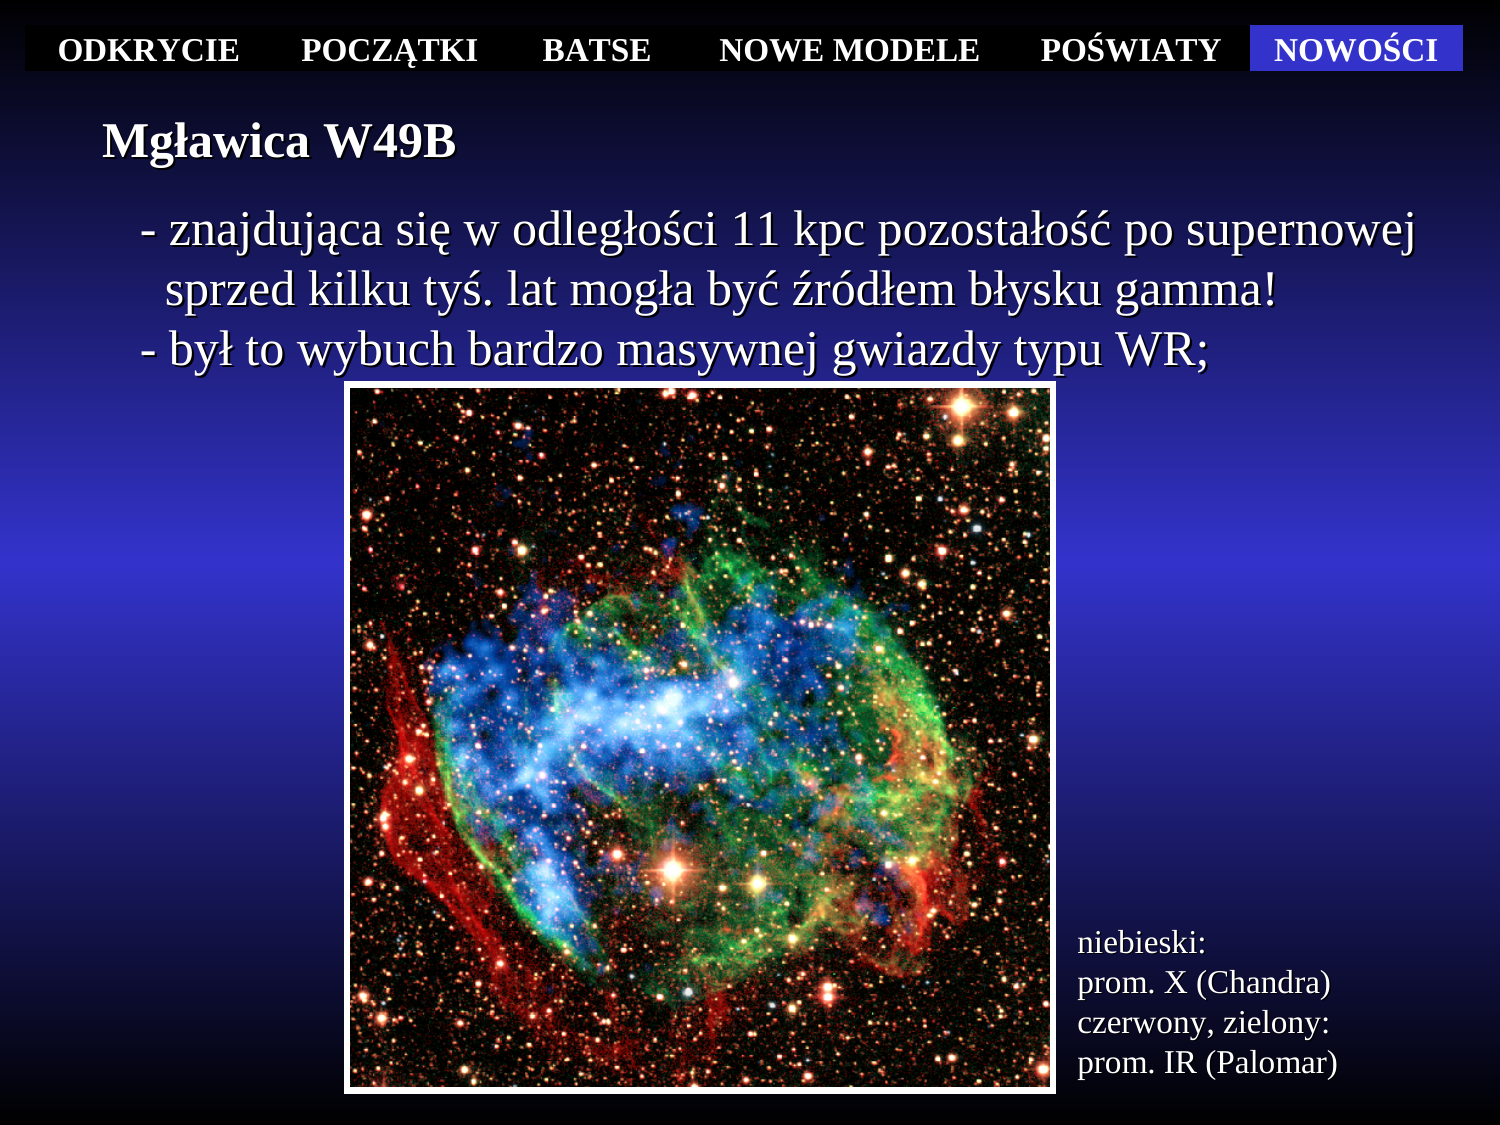

| ODKRYCIE | POCZĄTKI | BATSE | NOWE MODELE | POŚWIATY | NOWOŚCI |
| --- | --- | --- | --- | --- | --- |
Mgławica W49B
- znajdująca się w odległości 11 kpc pozostałość po supernowej
 sprzed kilku tyś. lat mogła być źródłem błysku gamma!
- był to wybuch bardzo masywnej gwiazdy typu WR;
niebieski:
prom. X (Chandra)
czerwony, zielony:
prom. IR (Palomar)